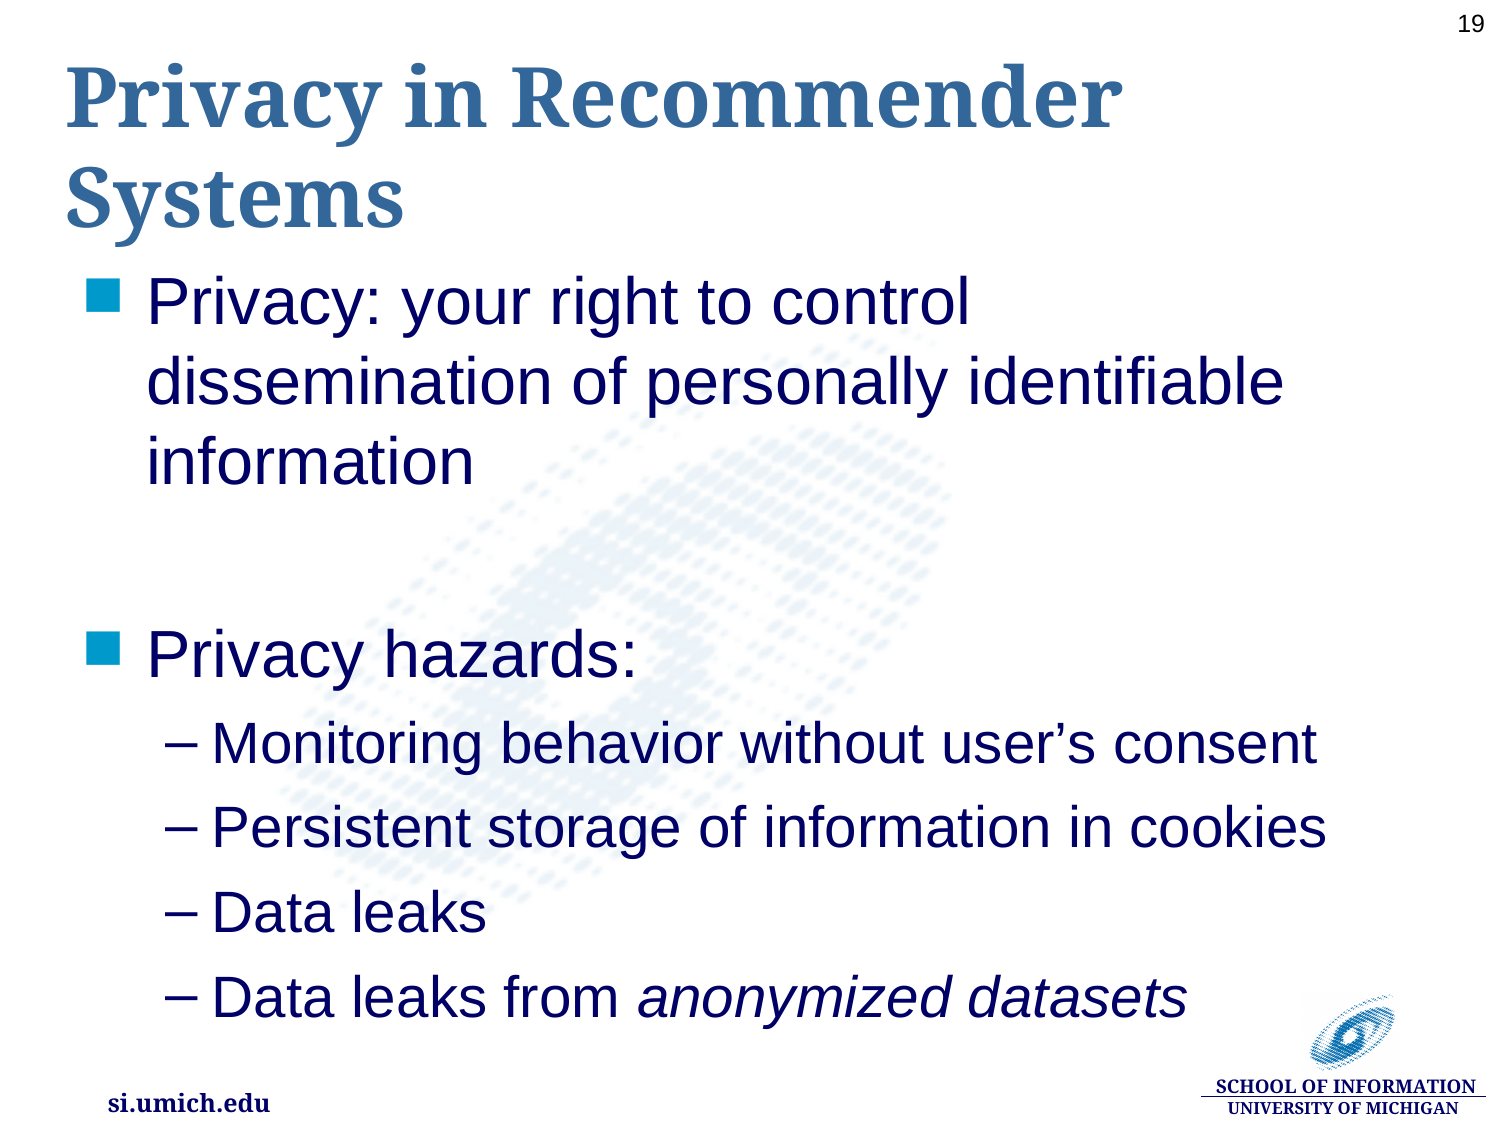

# Privacy in Recommender Systems
Privacy: your right to control dissemination of personally identifiable information
Privacy hazards:
Monitoring behavior without user’s consent
Persistent storage of information in cookies
Data leaks
Data leaks from anonymized datasets